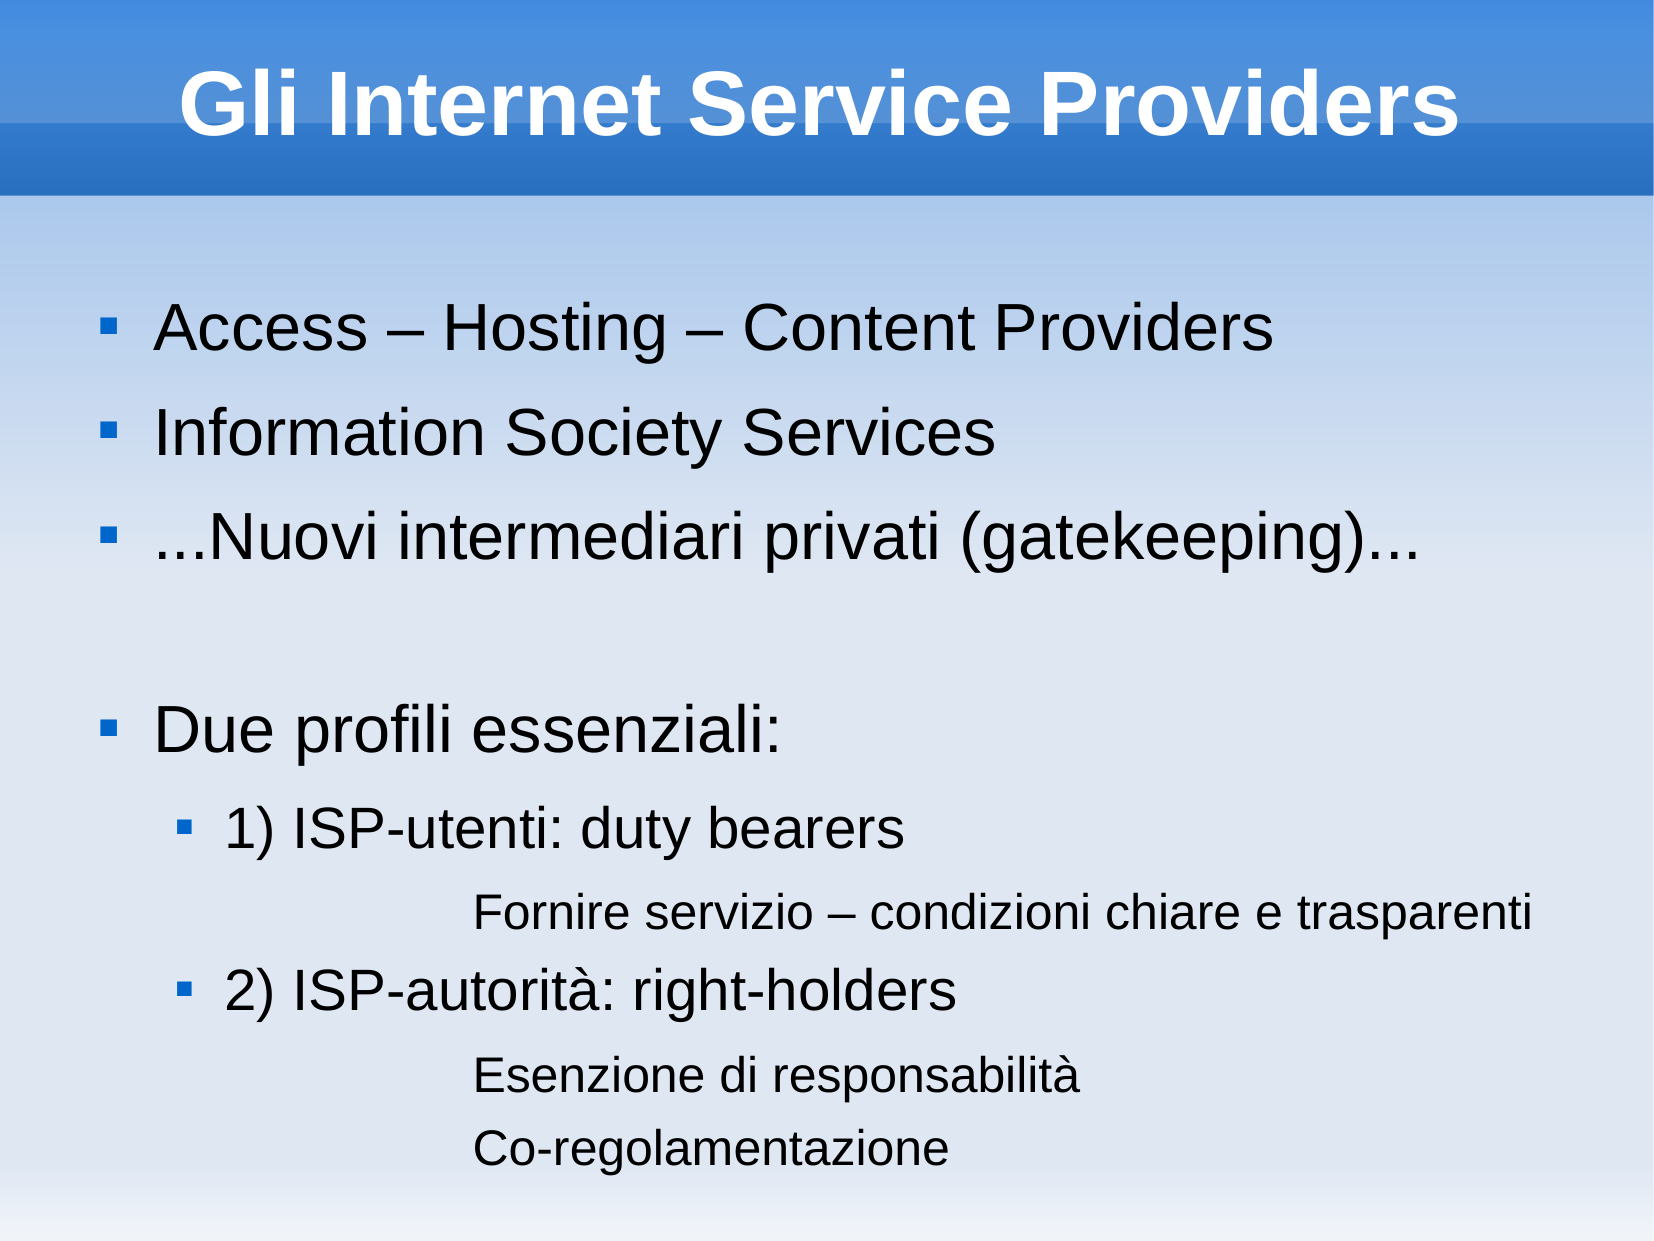

# Gli Internet Service Providers
Access – Hosting – Content Providers
Information Society Services
...Nuovi intermediari privati (gatekeeping)...
Due profili essenziali:
1) ISP-utenti: duty bearers
Fornire servizio – condizioni chiare e trasparenti
2) ISP-autorità: right-holders
Esenzione di responsabilità
Co-regolamentazione